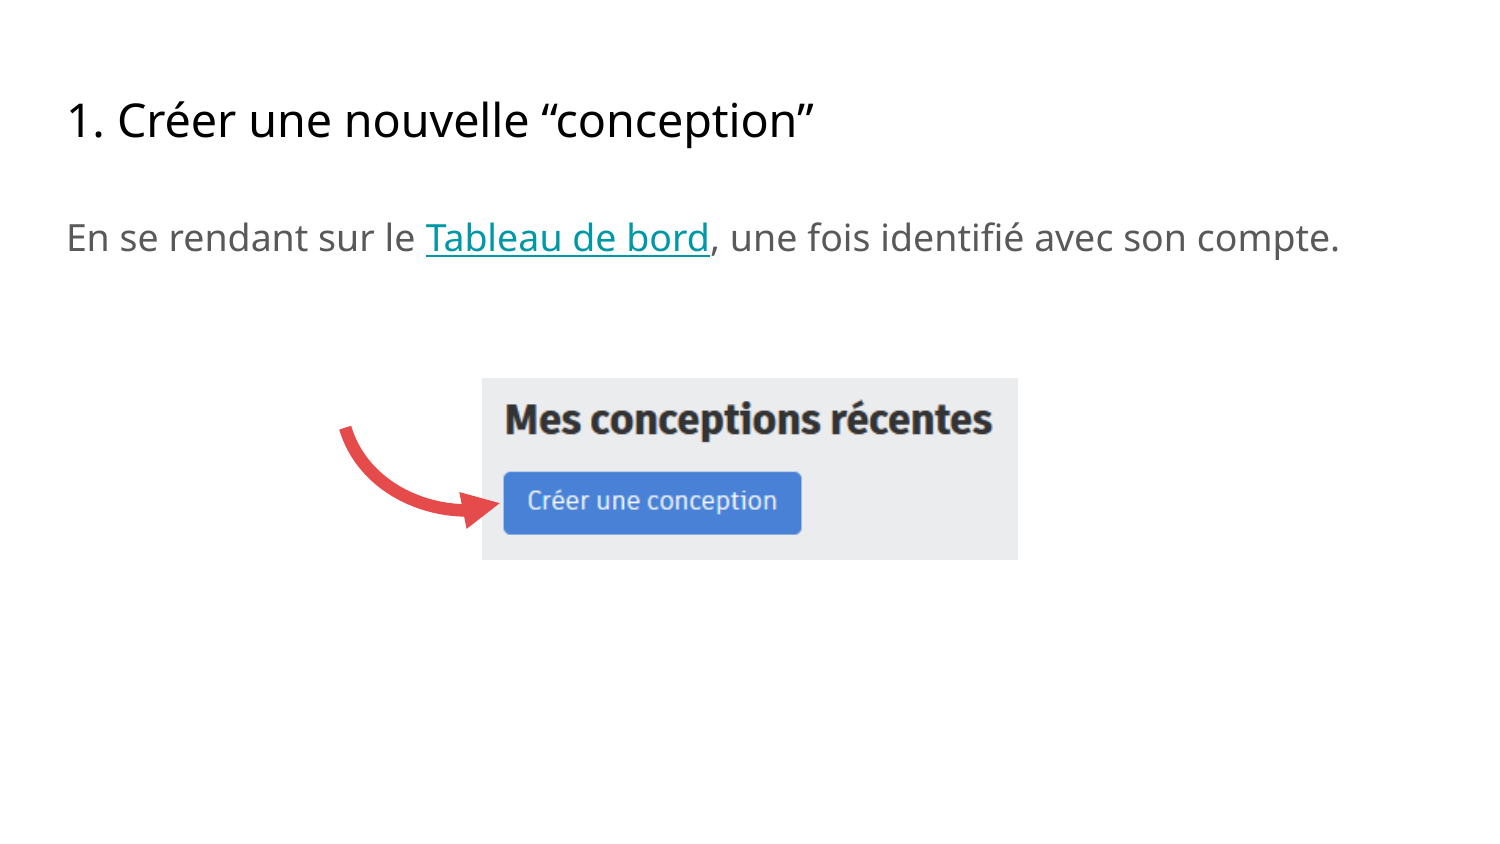

# 1. Créer une nouvelle “conception”
En se rendant sur le Tableau de bord, une fois identifié avec son compte.